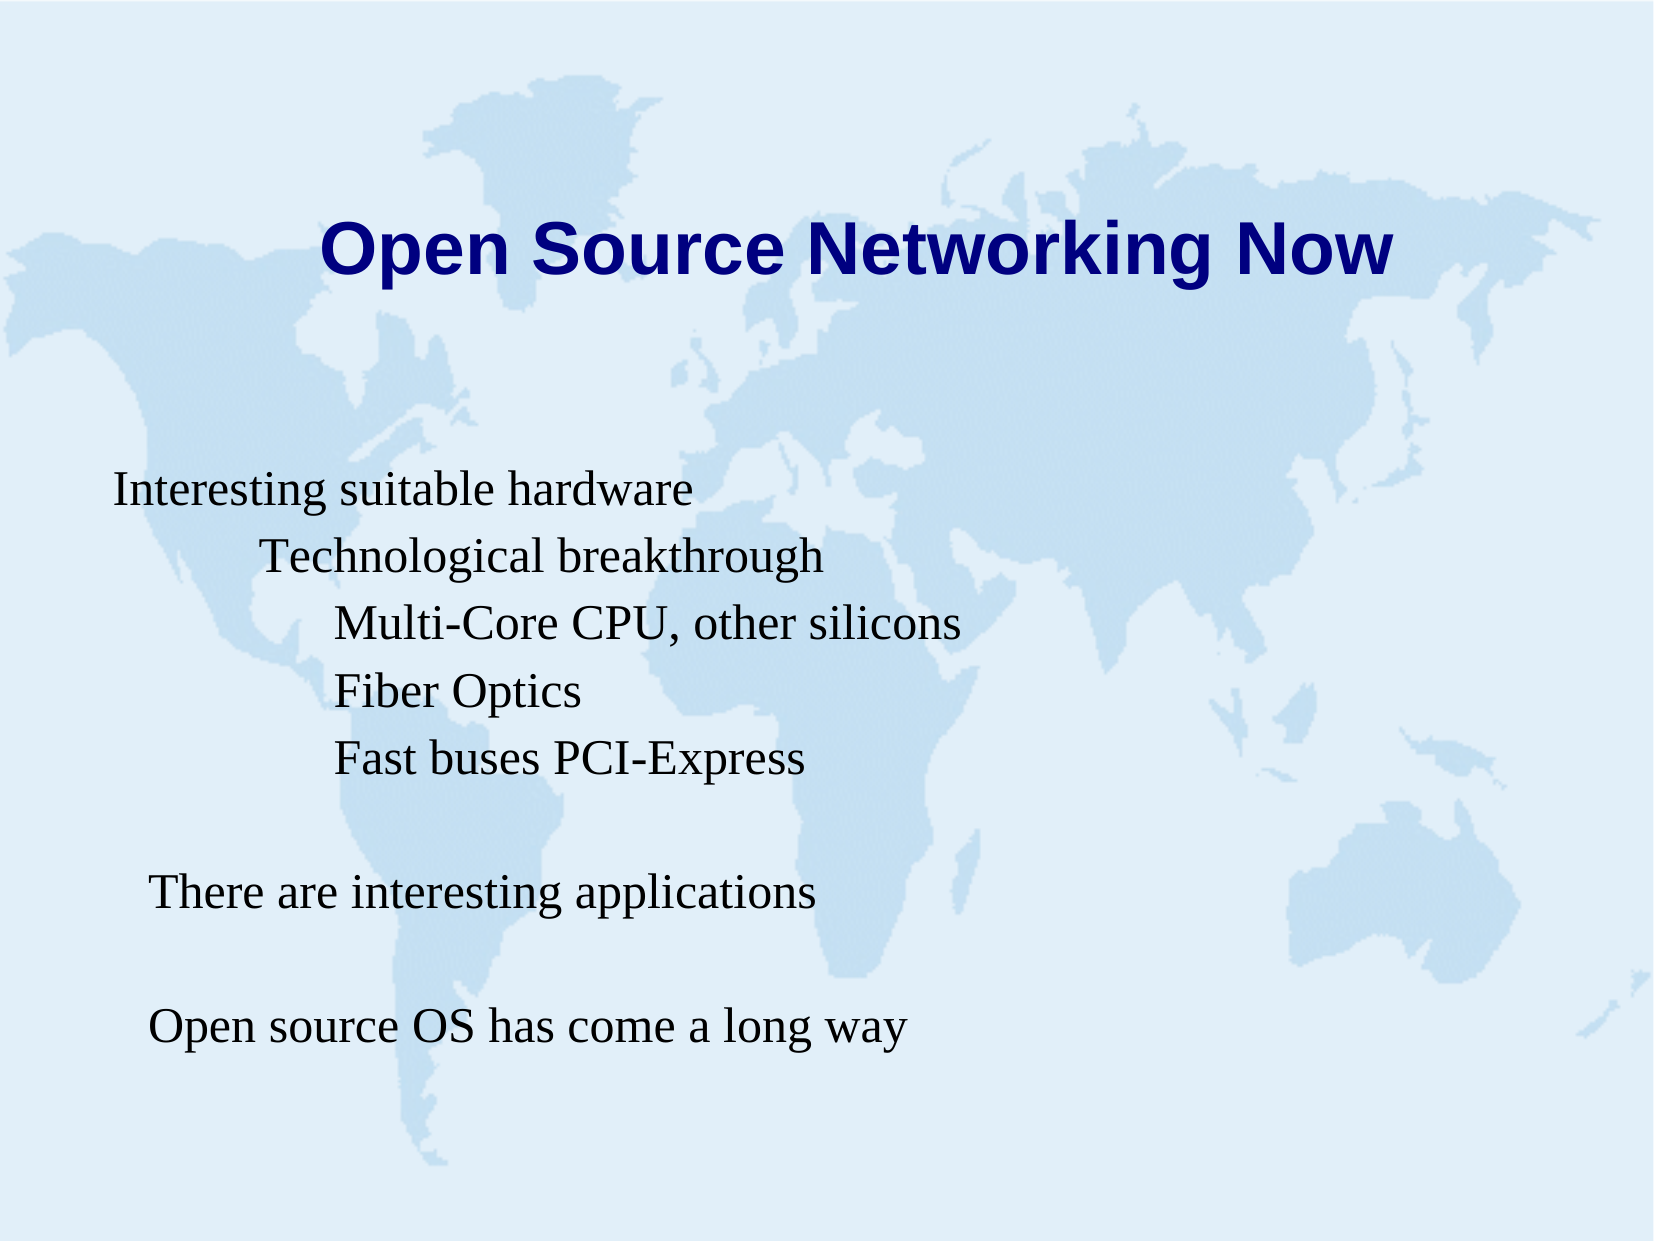

# Open Source Networking Now
Interesting suitable hardware
	Technological breakthrough
		Multi-Core CPU, other silicons
		Fiber Optics
		Fast buses PCI-Express
There are interesting applications
Open source OS has come a long way